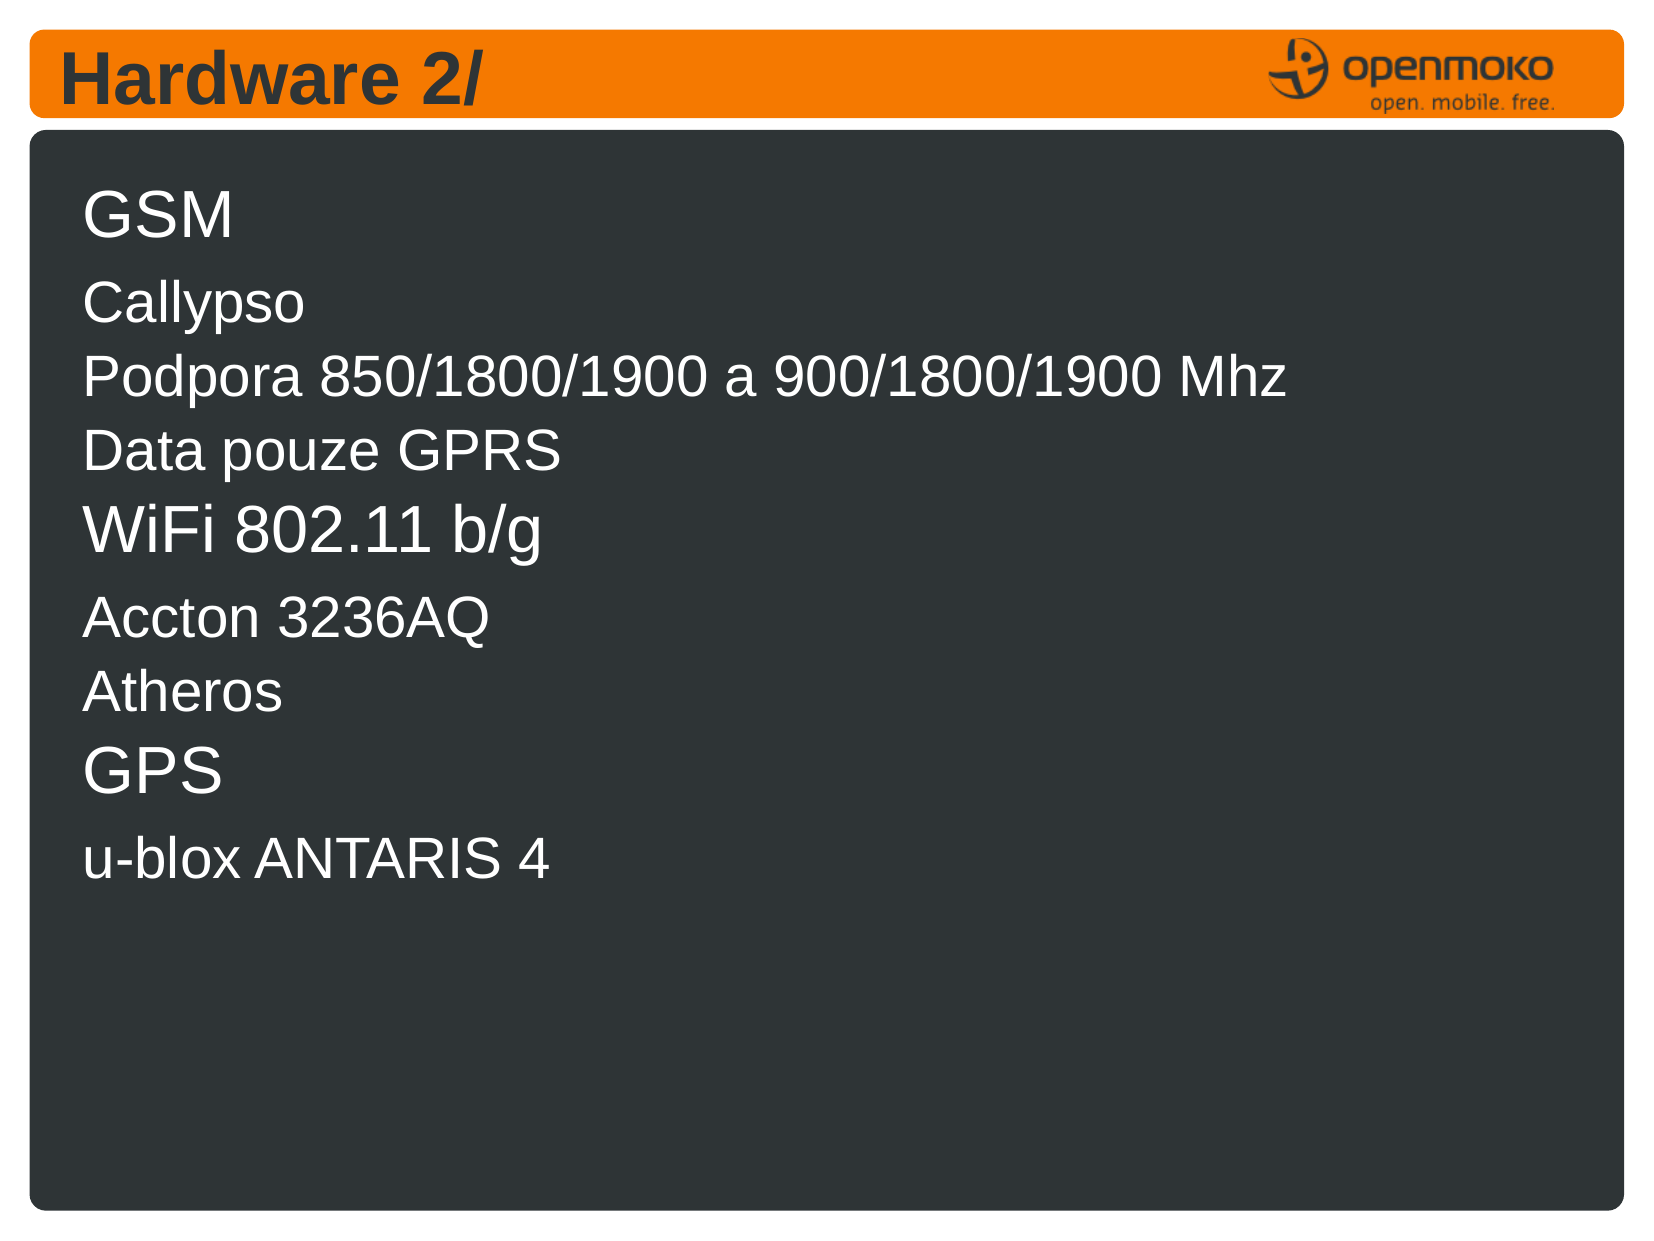

# Hardware 2/
GSM
Callypso
Podpora 850/1800/1900 a 900/1800/1900 Mhz
Data pouze GPRS
WiFi 802.11 b/g
Accton 3236AQ
Atheros
GPS
u-blox ANTARIS 4